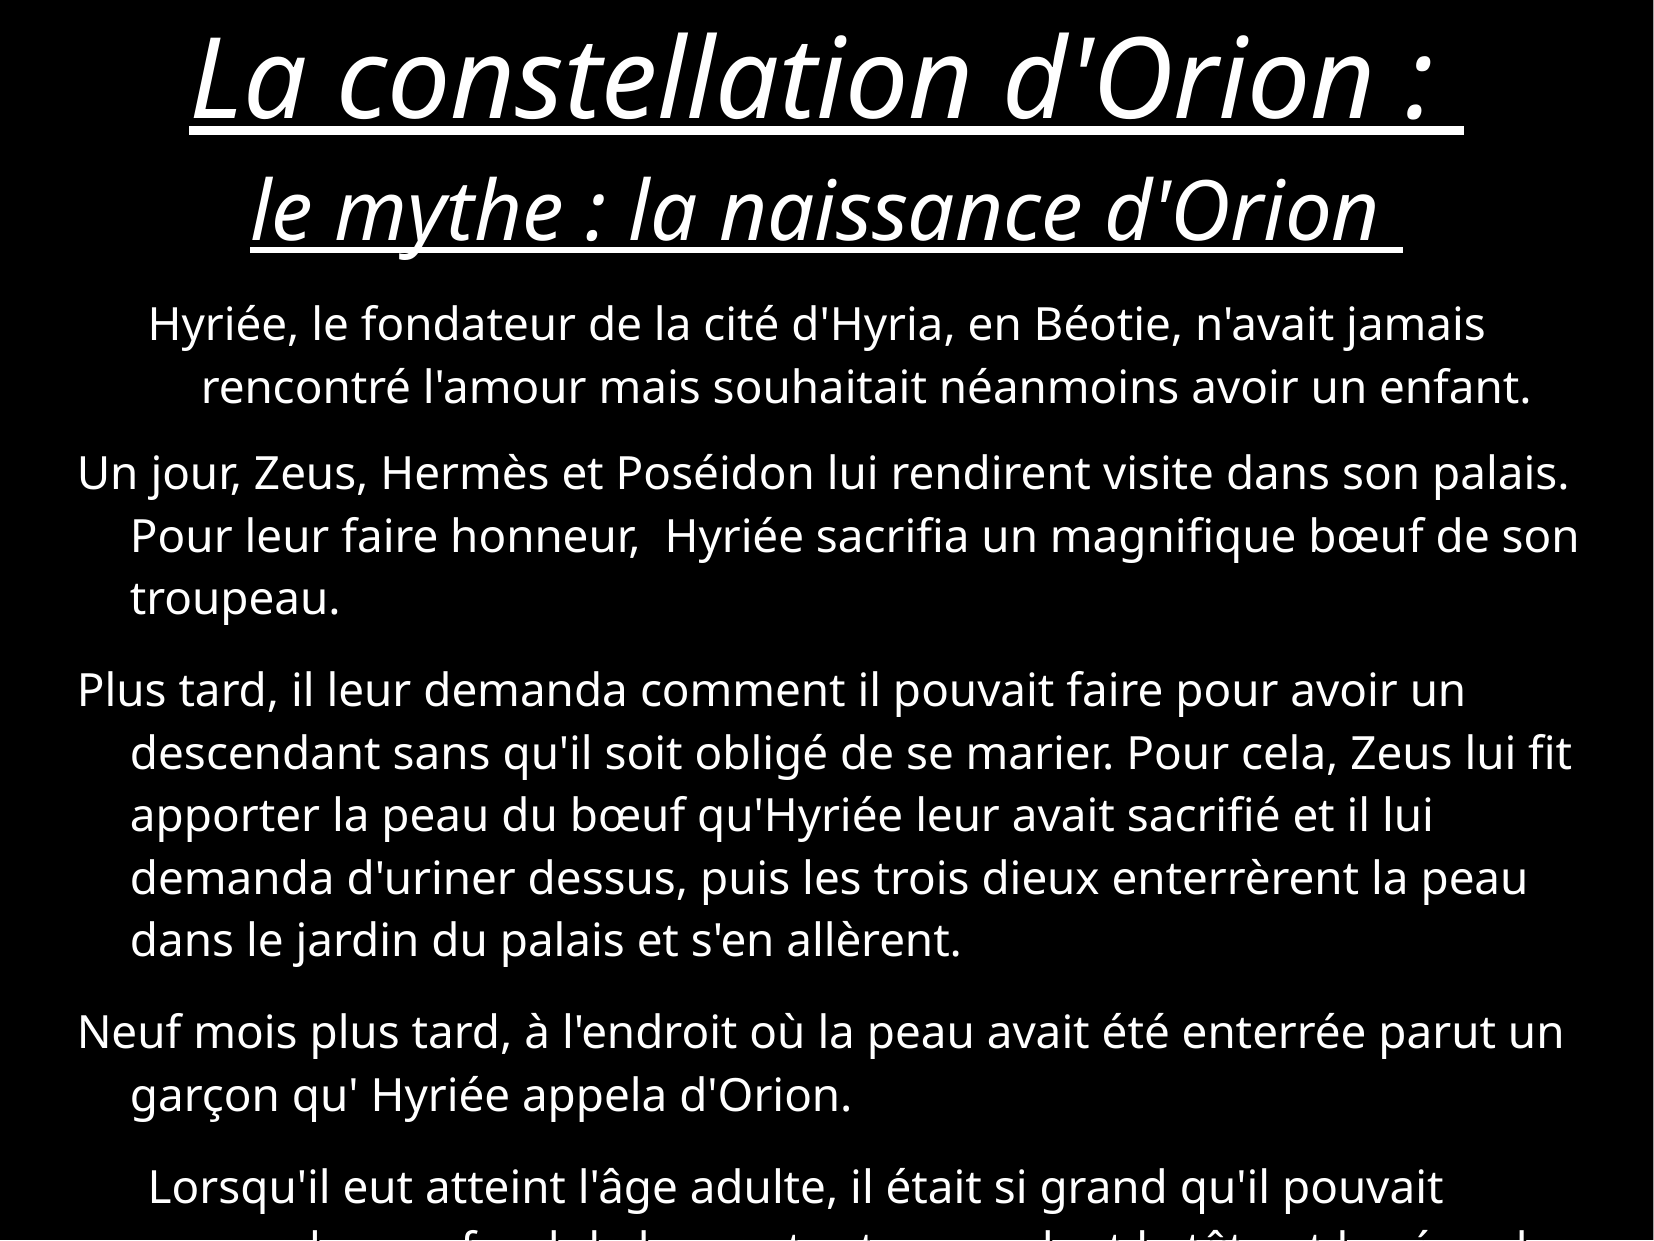

# La constellation d'Orion : le mythe : la naissance d'Orion
Hyriée, le fondateur de la cité d'Hyria, en Béotie, n'avait jamais rencontré l'amour mais souhaitait néanmoins avoir un enfant.
Un jour, Zeus, Hermès et Poséidon lui rendirent visite dans son palais. Pour leur faire honneur, Hyriée sacrifia un magnifique bœuf de son troupeau.
Plus tard, il leur demanda comment il pouvait faire pour avoir un descendant sans qu'il soit obligé de se marier. Pour cela, Zeus lui fit apporter la peau du bœuf qu'Hyriée leur avait sacrifié et il lui demanda d'uriner dessus, puis les trois dieux enterrèrent la peau dans le jardin du palais et s'en allèrent.
Neuf mois plus tard, à l'endroit où la peau avait été enterrée parut un garçon qu' Hyriée appela d'Orion.
Lorsqu'il eut atteint l'âge adulte, il était si grand qu'il pouvait marcher au fond de la mer tout en gardant la tête et les épaules hors de l'eau.